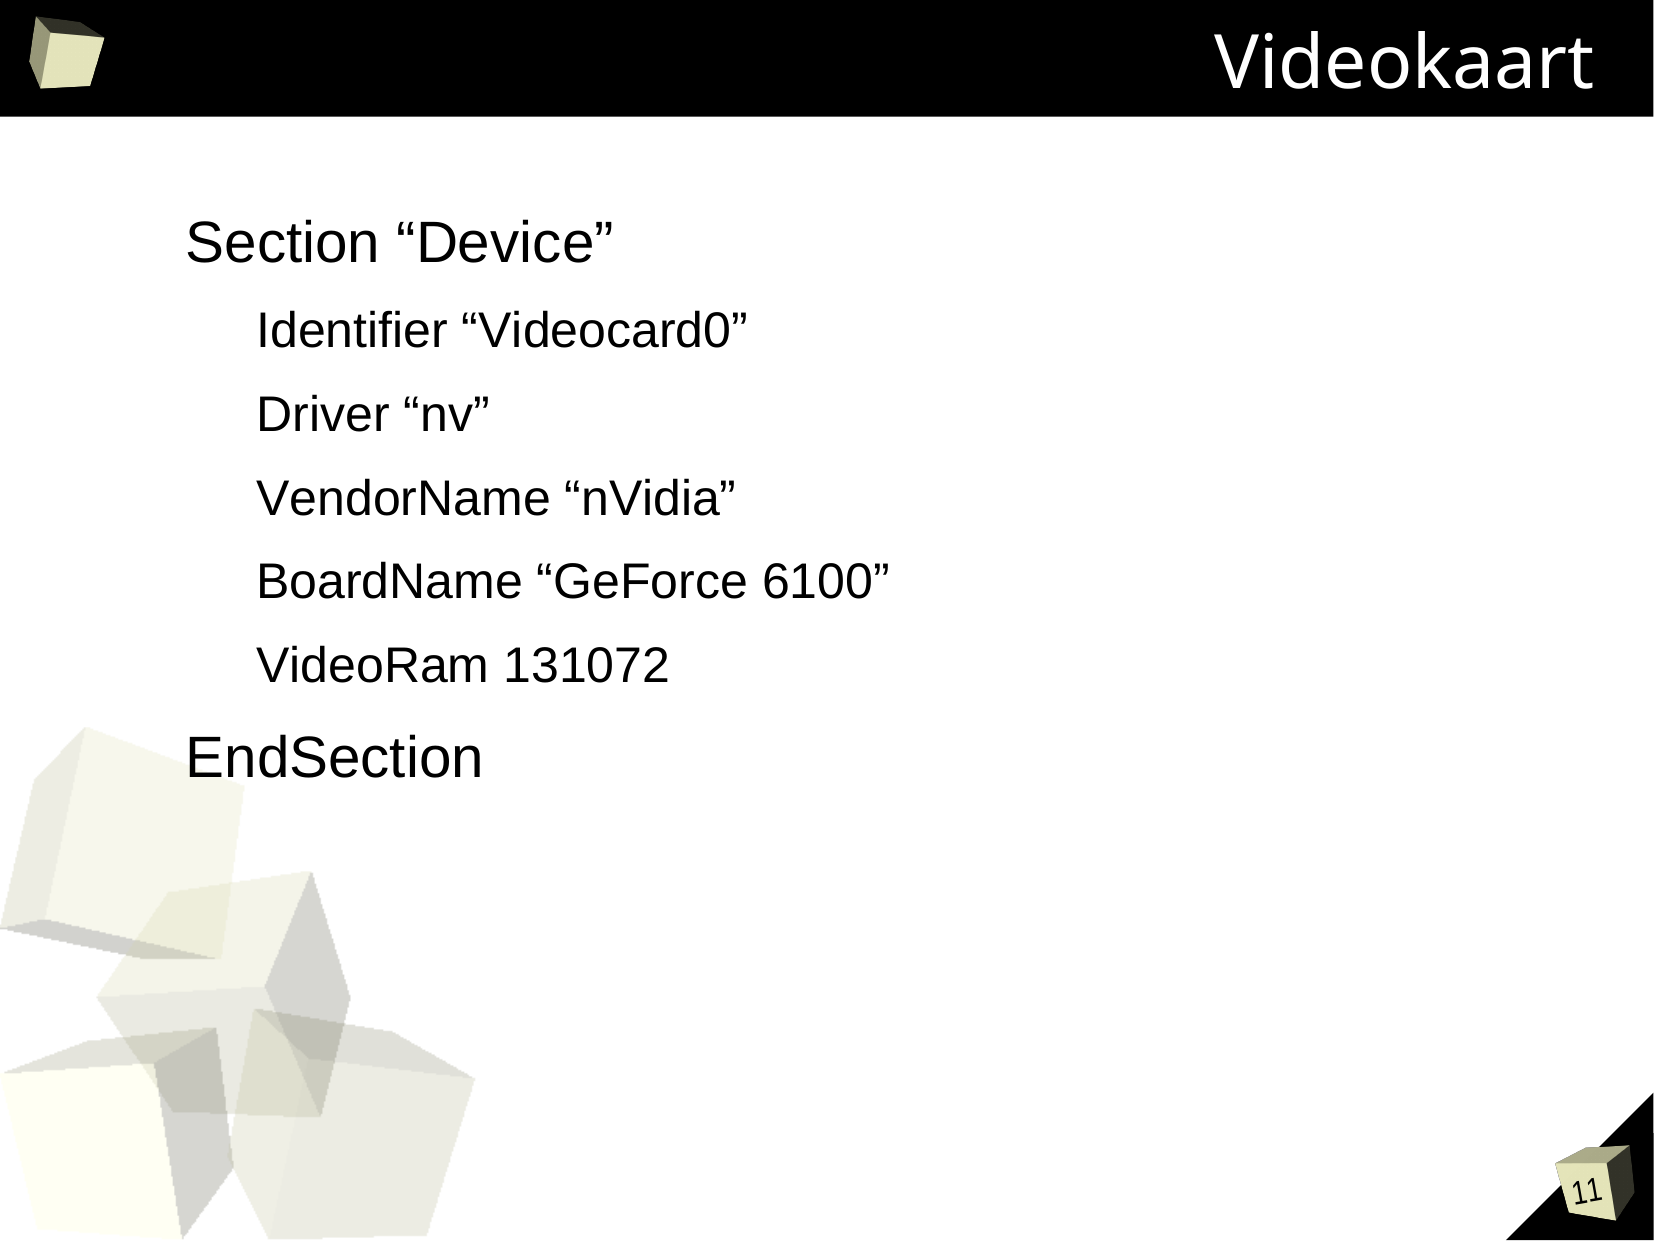

# Videokaart
Section “Device”
Identifier “Videocard0”
Driver “nv”
VendorName “nVidia”
BoardName “GeForce 6100”
VideoRam 131072
EndSection